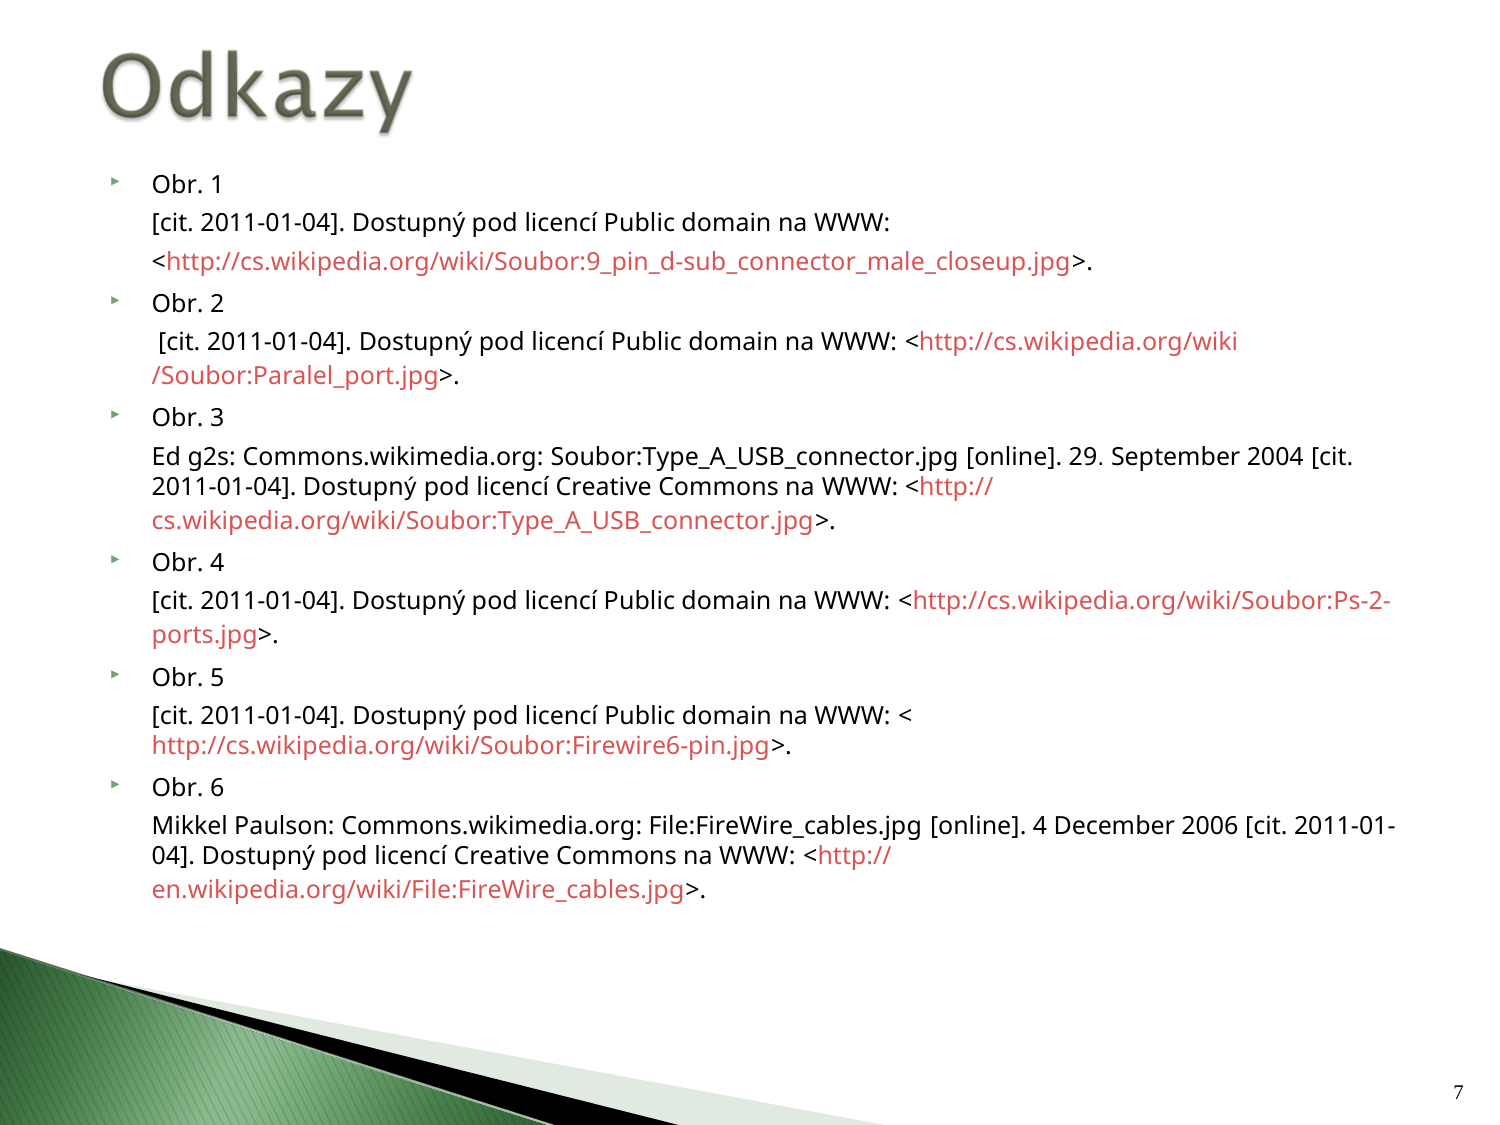

# Obr. 1
	[cit. 2011-01-04]. Dostupný pod licencí Public domain na WWW:
	<http://cs.wikipedia.org/wiki/Soubor:9_pin_d-sub_connector_male_closeup.jpg>.
Obr. 2
	 [cit. 2011-01-04]. Dostupný pod licencí Public domain na WWW: <http://cs.wikipedia.org/wiki/Soubor:Paralel_port.jpg>.
Obr. 3
	Ed g2s: Commons.wikimedia.org: Soubor:Type_A_USB_connector.jpg [online]. 29. September 2004 [cit. 2011-01-04]. Dostupný pod licencí Creative Commons na WWW: <http://cs.wikipedia.org/wiki/Soubor:Type_A_USB_connector.jpg>.
Obr. 4
	[cit. 2011-01-04]. Dostupný pod licencí Public domain na WWW: <http://cs.wikipedia.org/wiki/Soubor:Ps-2-ports.jpg>.
Obr. 5
	[cit. 2011-01-04]. Dostupný pod licencí Public domain na WWW: <http://cs.wikipedia.org/wiki/Soubor:Firewire6-pin.jpg>.
Obr. 6
	Mikkel Paulson: Commons.wikimedia.org: File:FireWire_cables.jpg [online]. 4 December 2006 [cit. 2011-01-04]. Dostupný pod licencí Creative Commons na WWW: <http://en.wikipedia.org/wiki/File:FireWire_cables.jpg>.